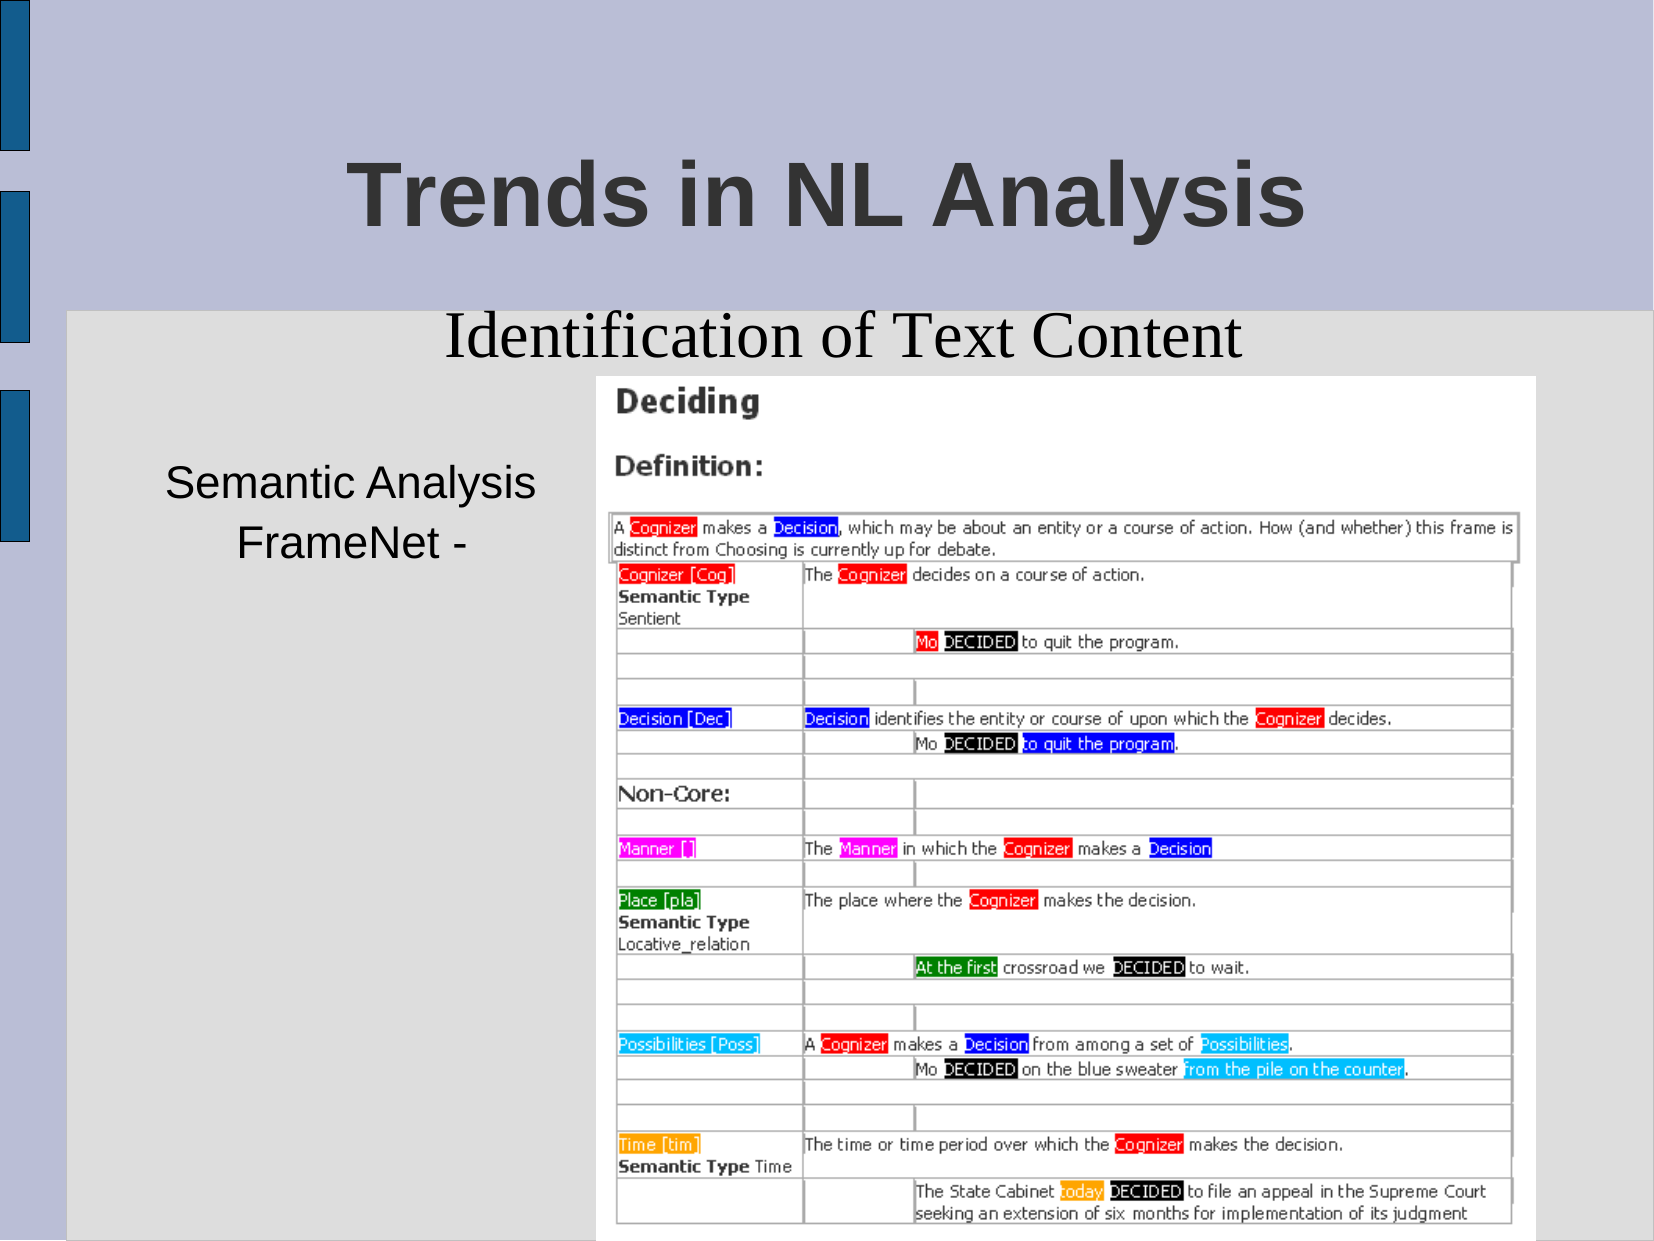

# Trends in NL Analysis
 Identification of Text Content
Semantic Analysis
FrameNet -